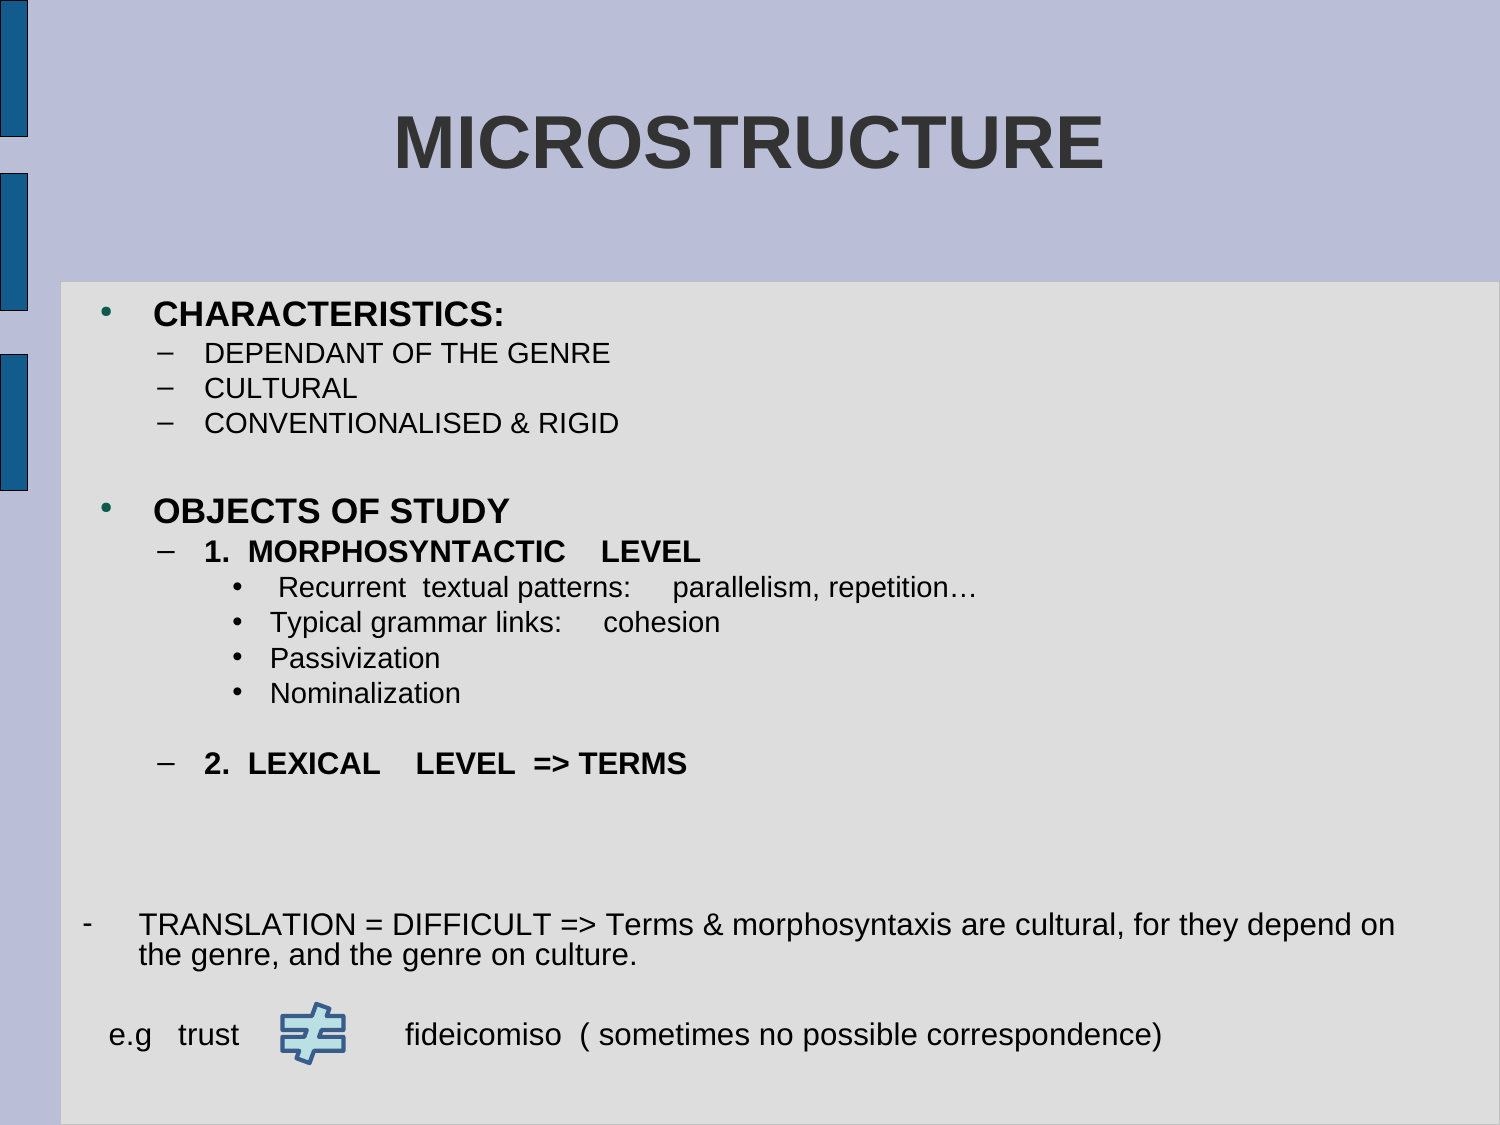

# MICROSTRUCTURE
CHARACTERISTICS:
DEPENDANT OF THE GENRE
CULTURAL
CONVENTIONALISED & RIGID
OBJECTS OF STUDY
1. MORPHOSYNTACTIC LEVEL
 Recurrent textual patterns: parallelism, repetition…
Typical grammar links: cohesion
Passivization
Nominalization
2. LEXICAL LEVEL => TERMS
TRANSLATION = DIFFICULT => Terms & morphosyntaxis are cultural, for they depend on the genre, and the genre on culture.
 e.g trust fideicomiso ( sometimes no possible correspondence)